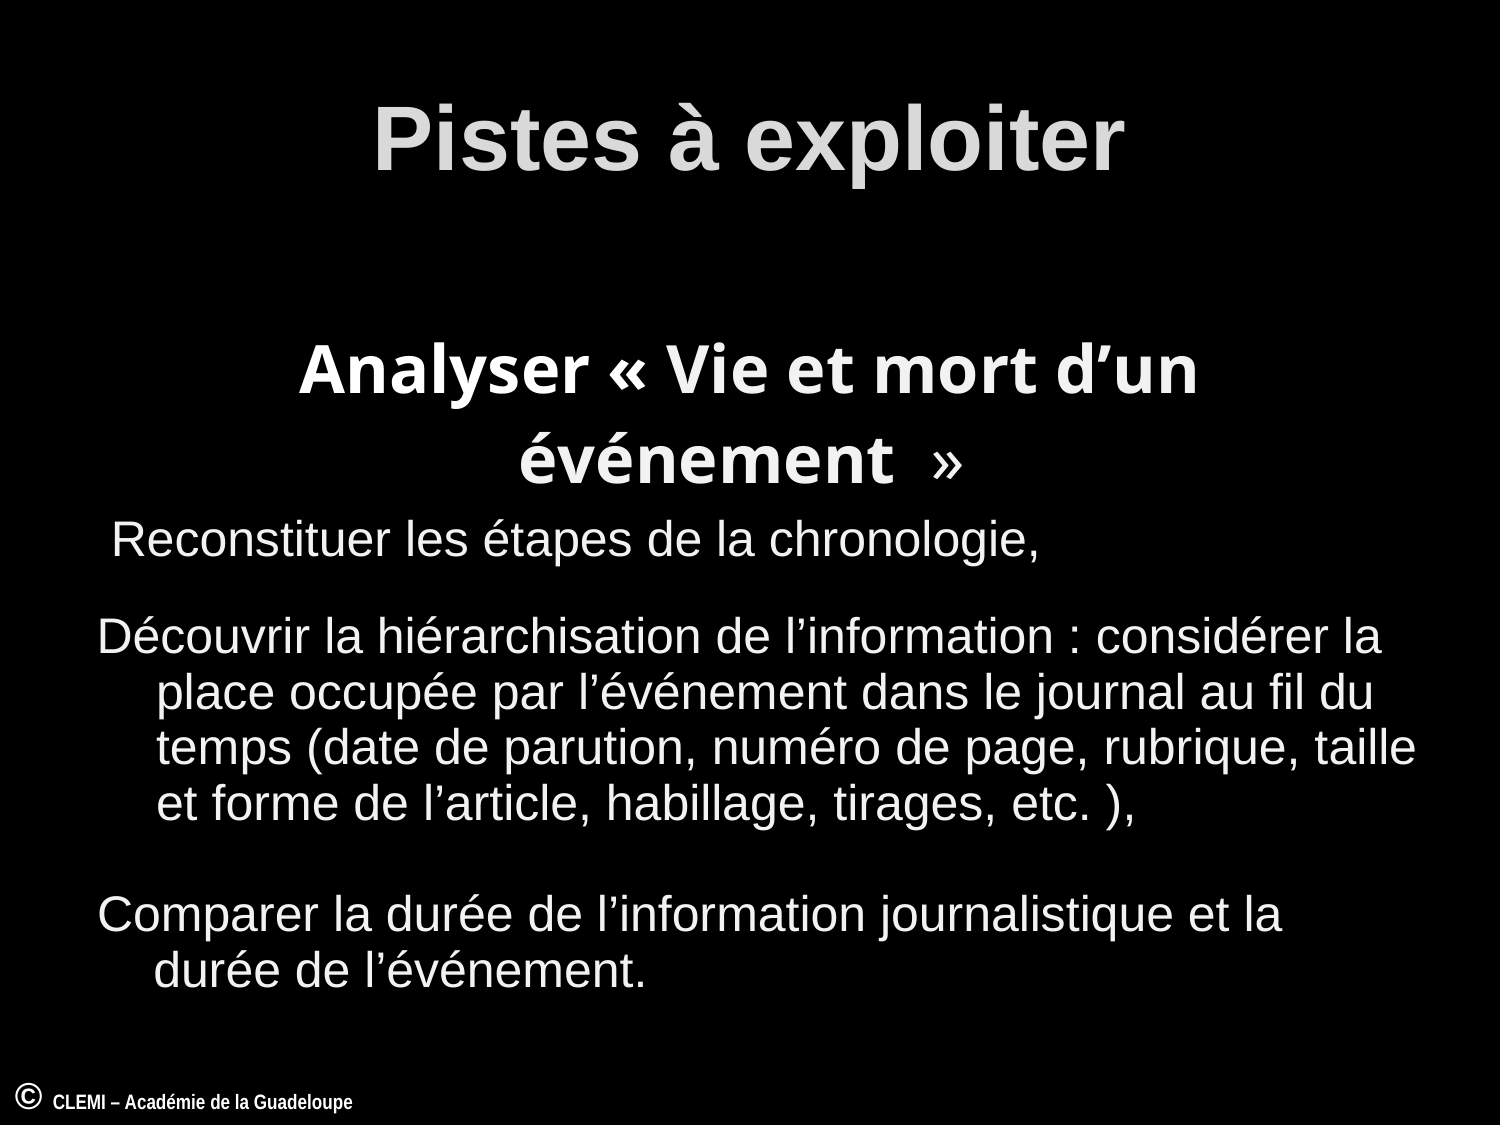

# Pistes à exploiter
Analyser « Vie et mort d’un événement  »
 Reconstituer les étapes de la chronologie,
Découvrir la hiérarchisation de l’information : considérer la place occupée par l’événement dans le journal au fil du temps (date de parution, numéro de page, rubrique, taille et forme de l’article, habillage, tirages, etc. ),
Comparer la durée de l’information journalistique et la durée de l’événement.
© CLEMI – Académie de la Guadeloupe